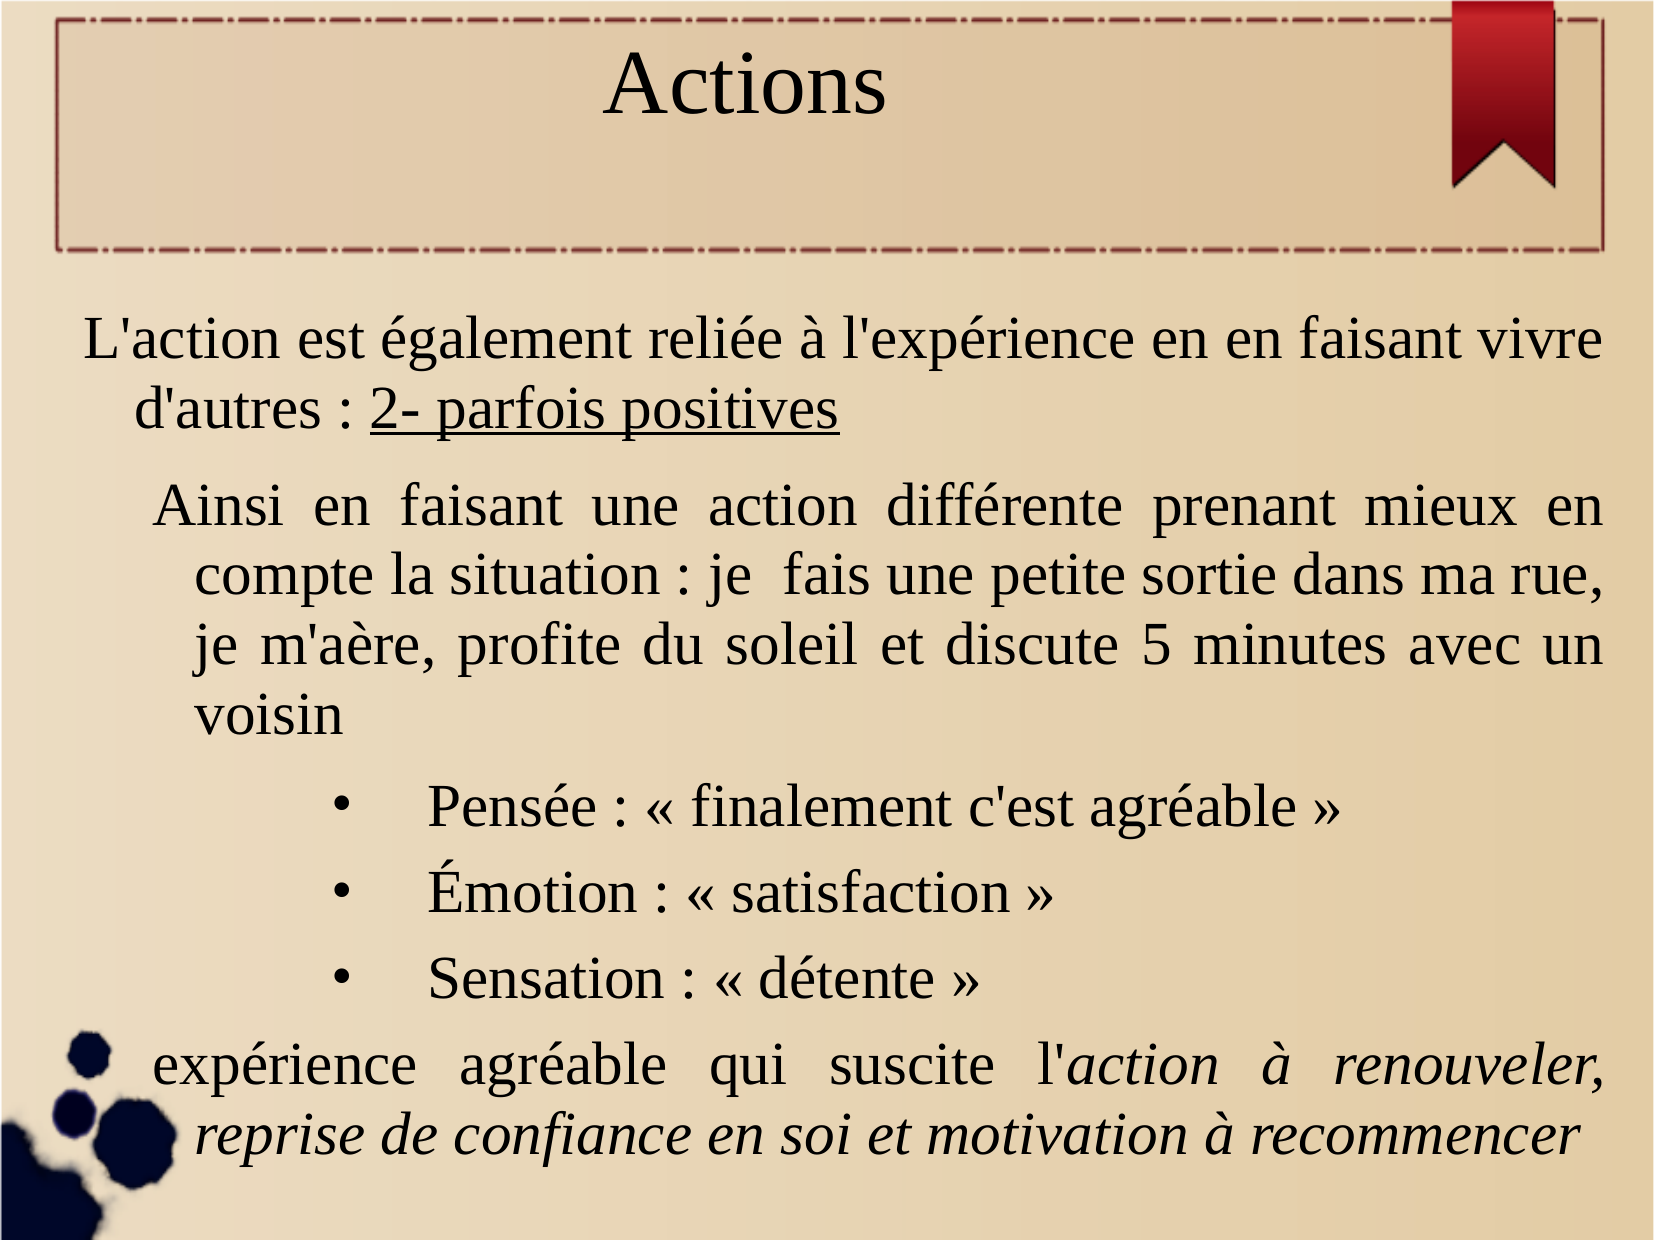

# Actions
L'action est également reliée à l'expérience en en faisant vivre d'autres : 2- parfois positives
Ainsi en faisant une action différente prenant mieux en compte la situation : je  fais une petite sortie dans ma rue, je m'aère, profite du soleil et discute 5 minutes avec un voisin
Pensée : « finalement c'est agréable »
Émotion : « satisfaction »
Sensation : « détente »
expérience agréable qui suscite l'action à renouveler, reprise de confiance en soi et motivation à recommencer